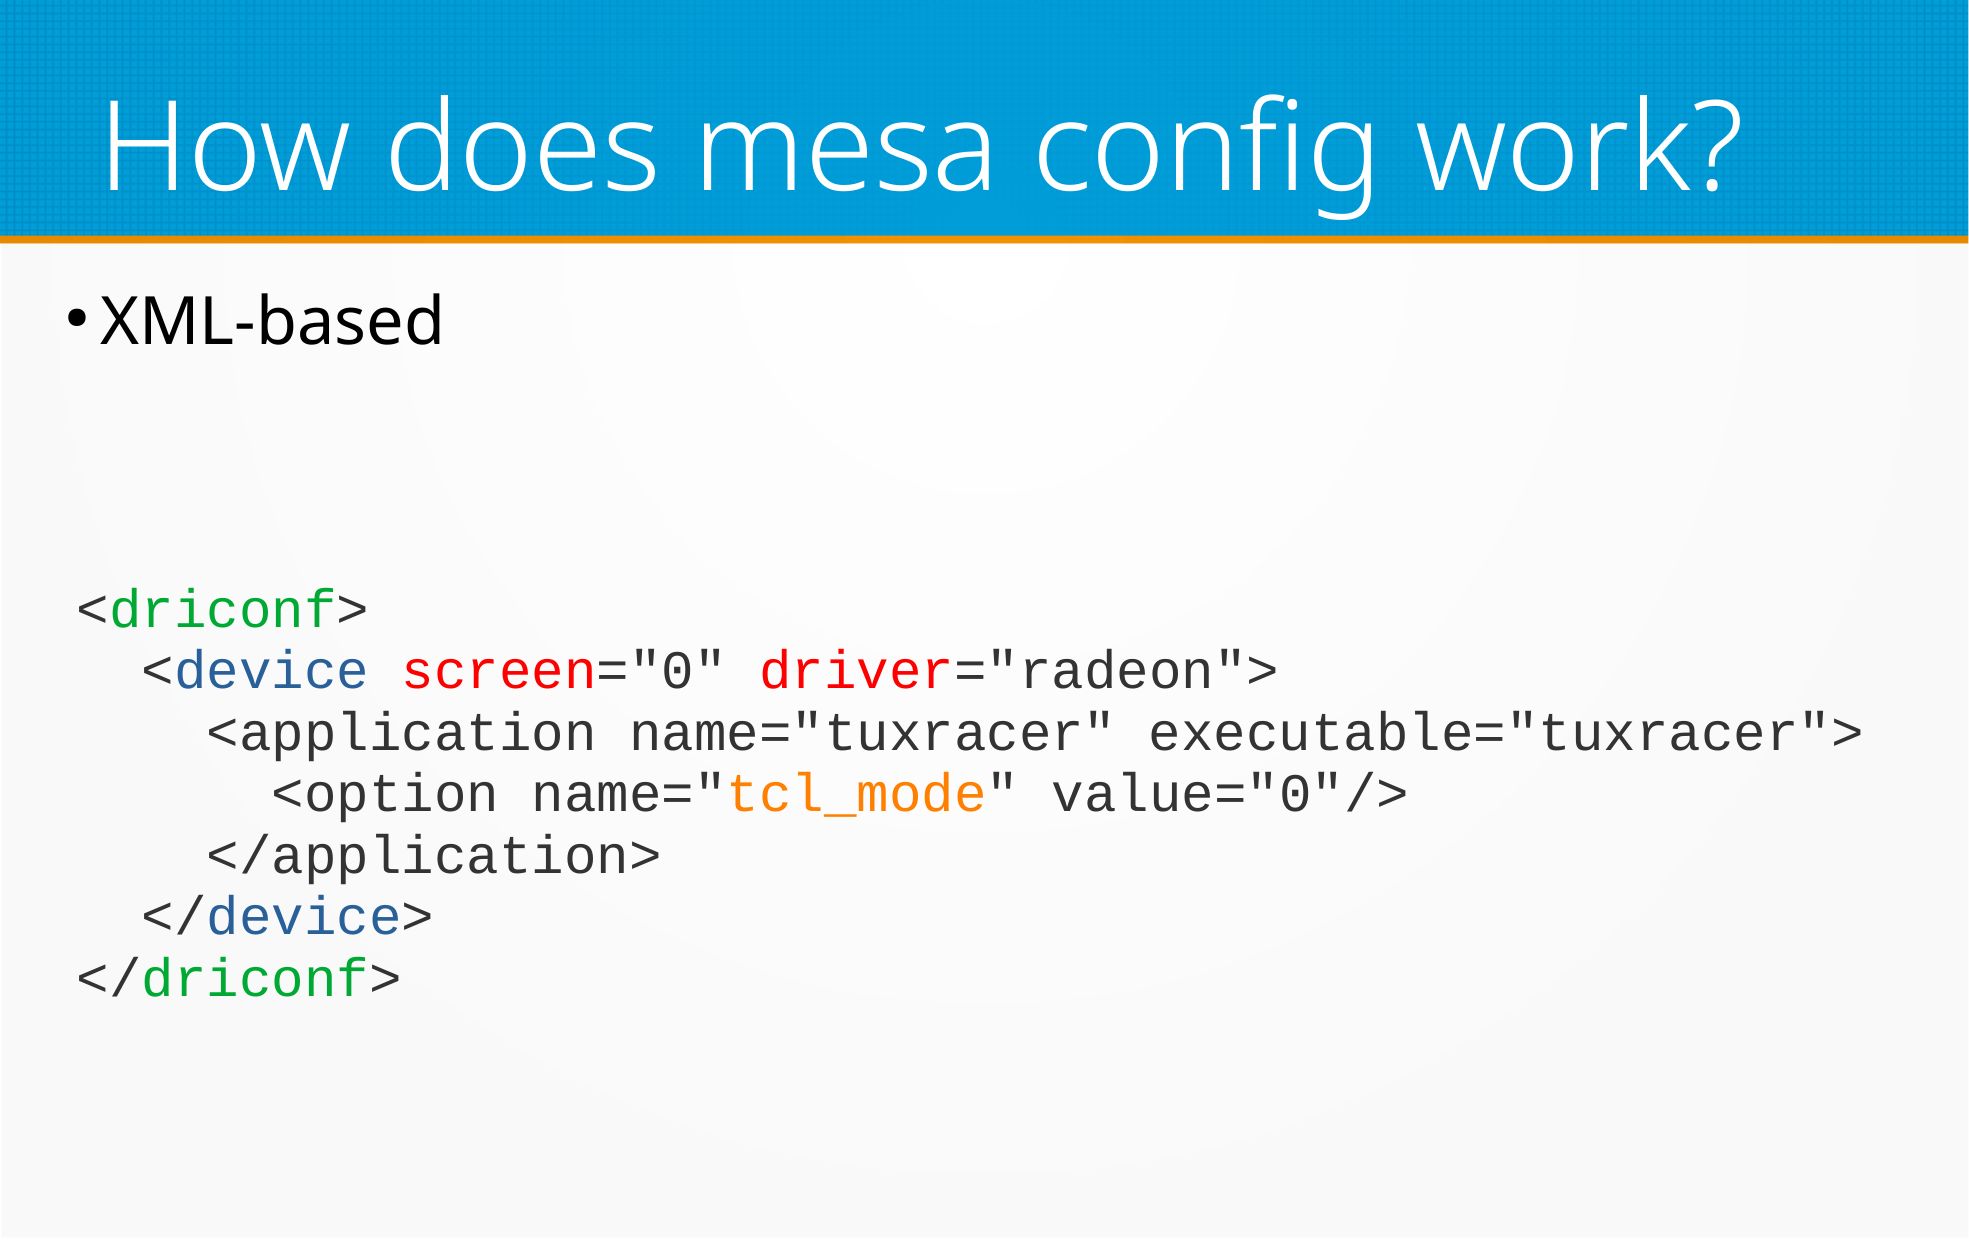

# How does mesa config work?
XML-based
<driconf>
 <device screen="0" driver="radeon">
 <application name="tuxracer" executable="tuxracer">
 <option name="tcl_mode" value="0"/>
 </application>
 </device>
</driconf>